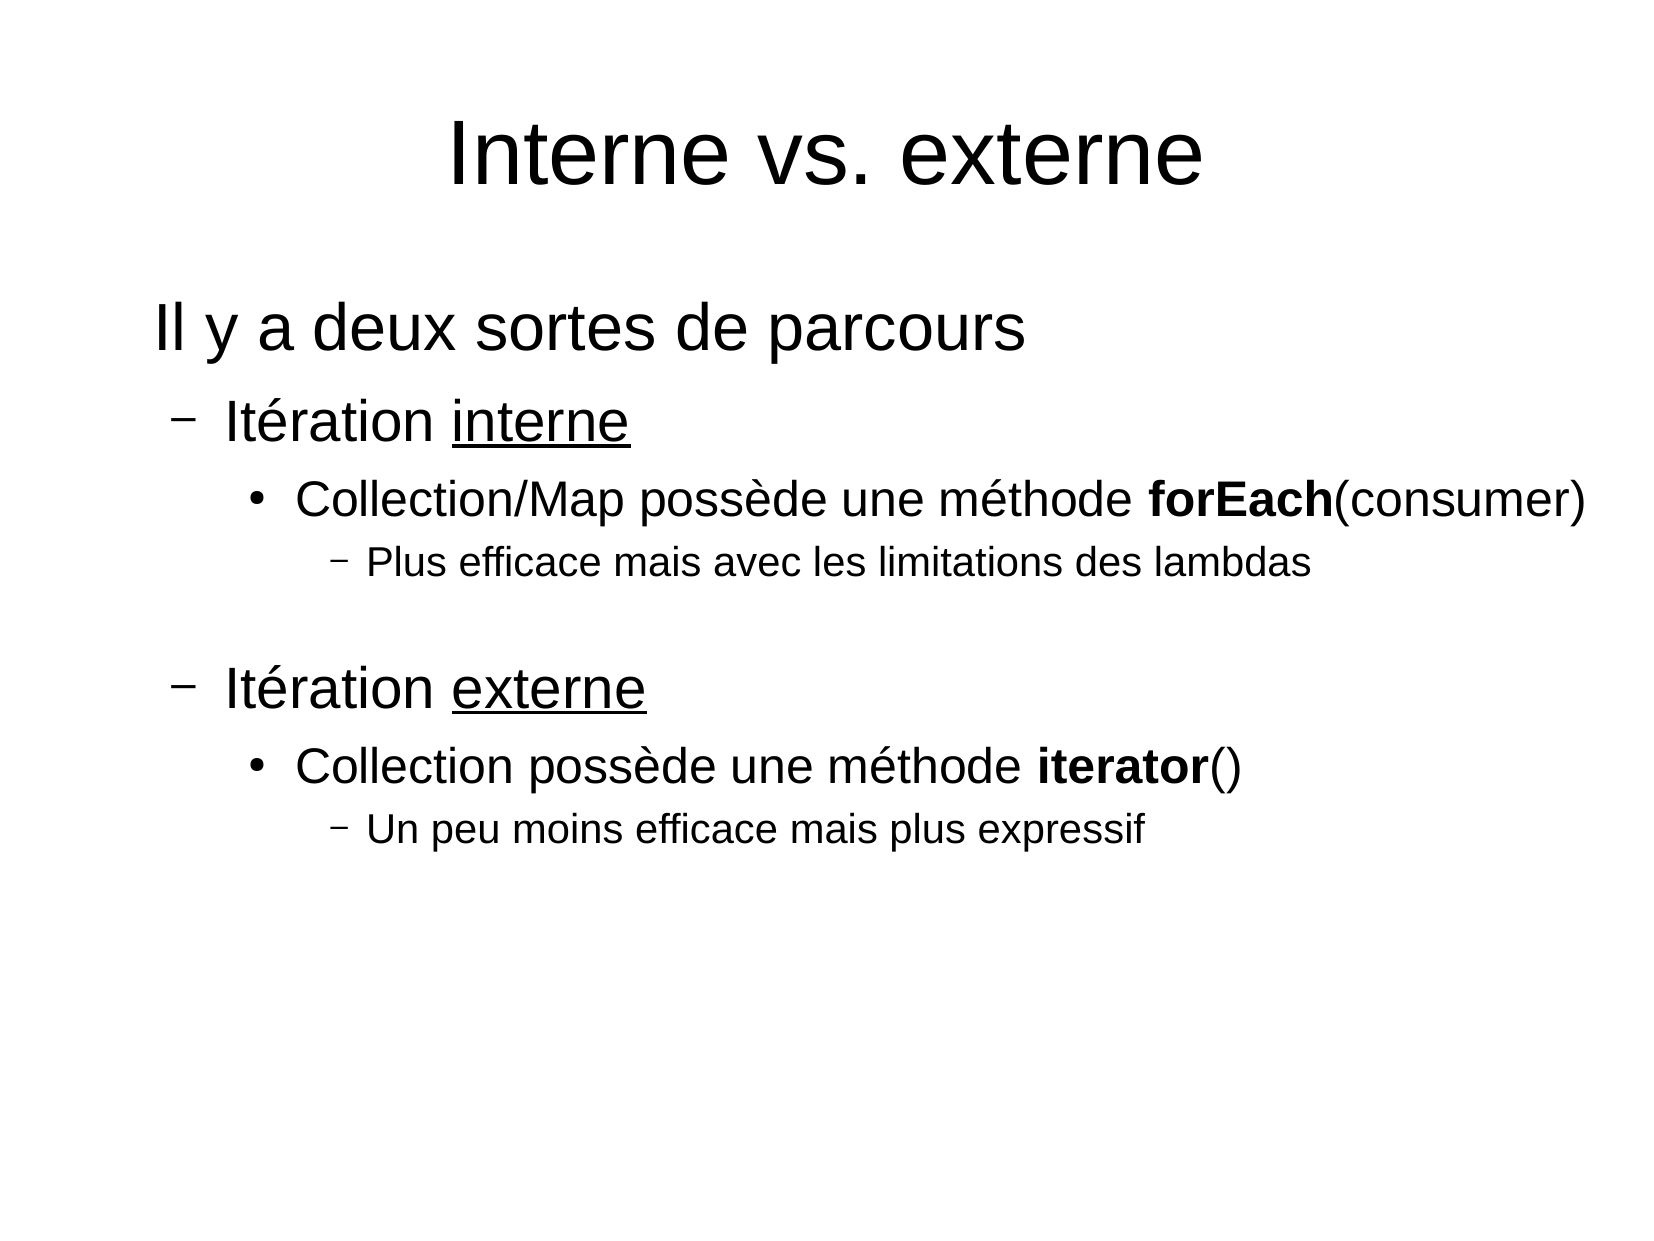

# Interne vs. externe
Il y a deux sortes de parcours
Itération interne
Collection/Map possède une méthode forEach(consumer)
Plus efficace mais avec les limitations des lambdas
Itération externe
Collection possède une méthode iterator()
Un peu moins efficace mais plus expressif